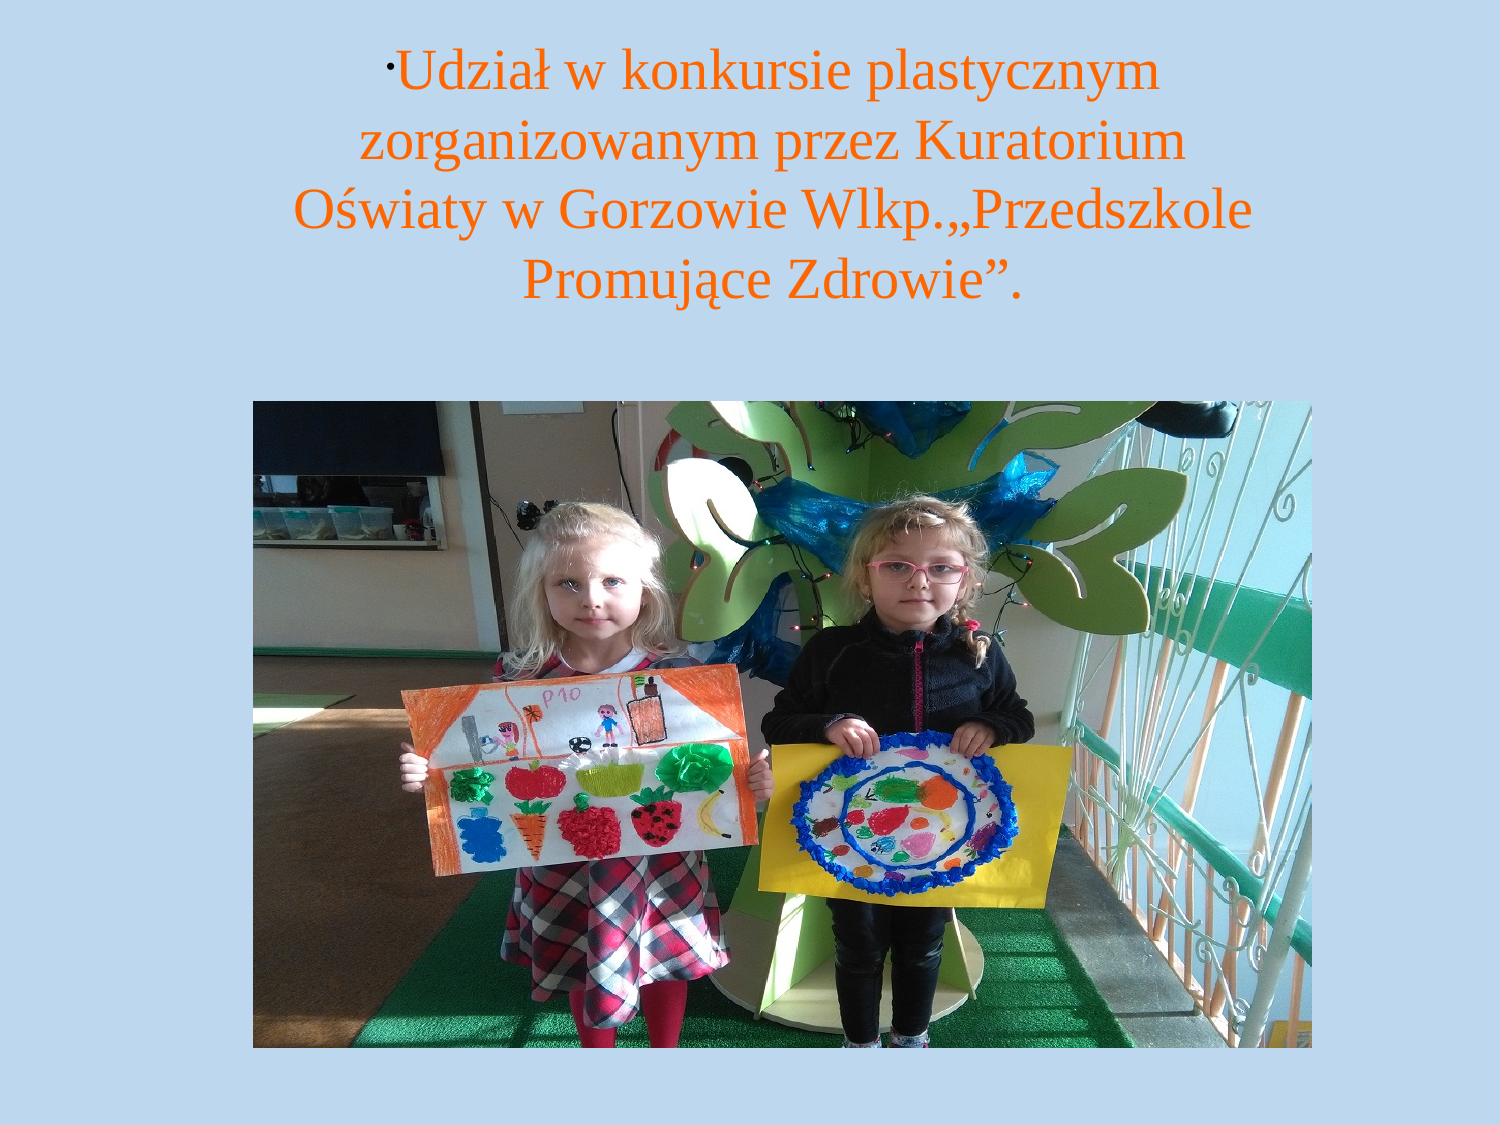

# Udział w konkursie plastycznym zorganizowanym przez Kuratorium Oświaty w Gorzowie Wlkp.„Przedszkole Promujące Zdrowie”.